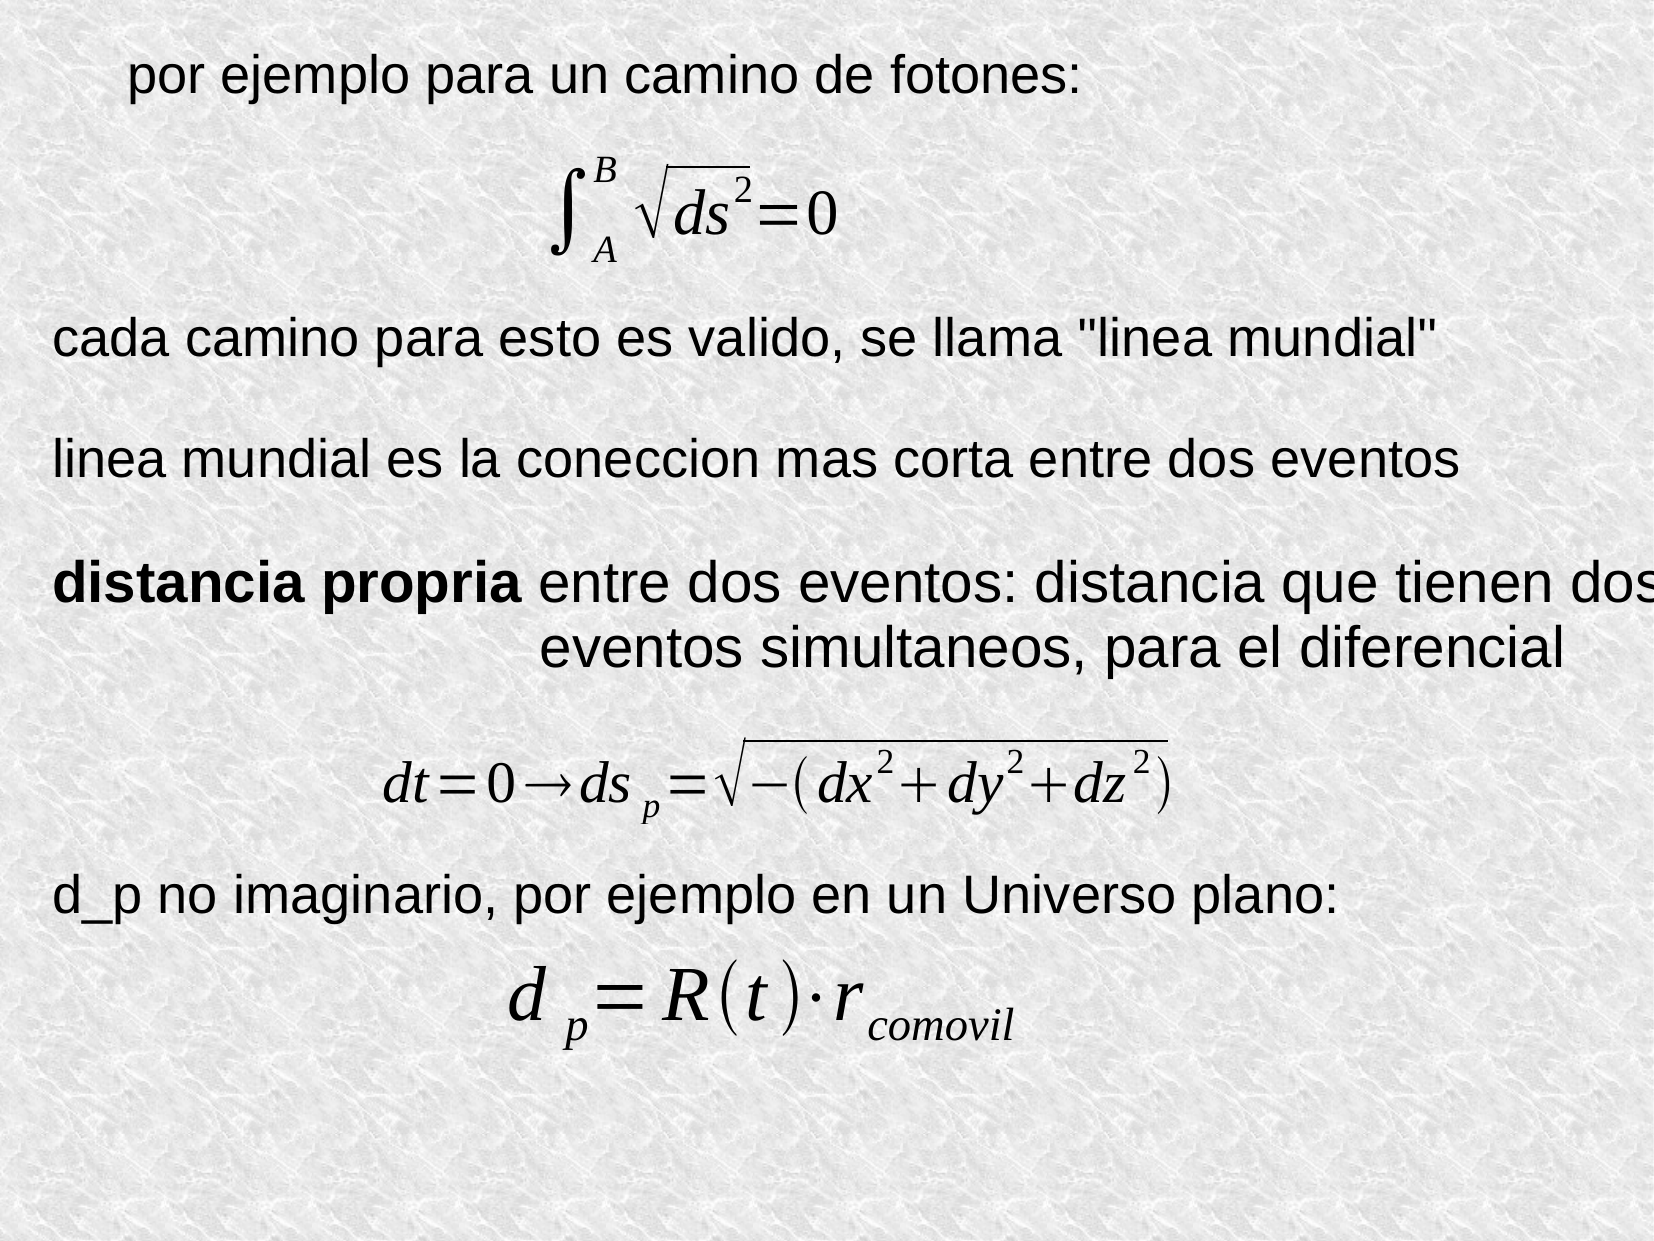

por ejemplo para un camino de fotones:
cada camino para esto es valido, se llama ''linea mundial''
linea mundial es la coneccion mas corta entre dos eventos
distancia propria entre dos eventos: distancia que tienen dos
 eventos simultaneos, para el diferencial
d_p no imaginario, por ejemplo en un Universo plano: